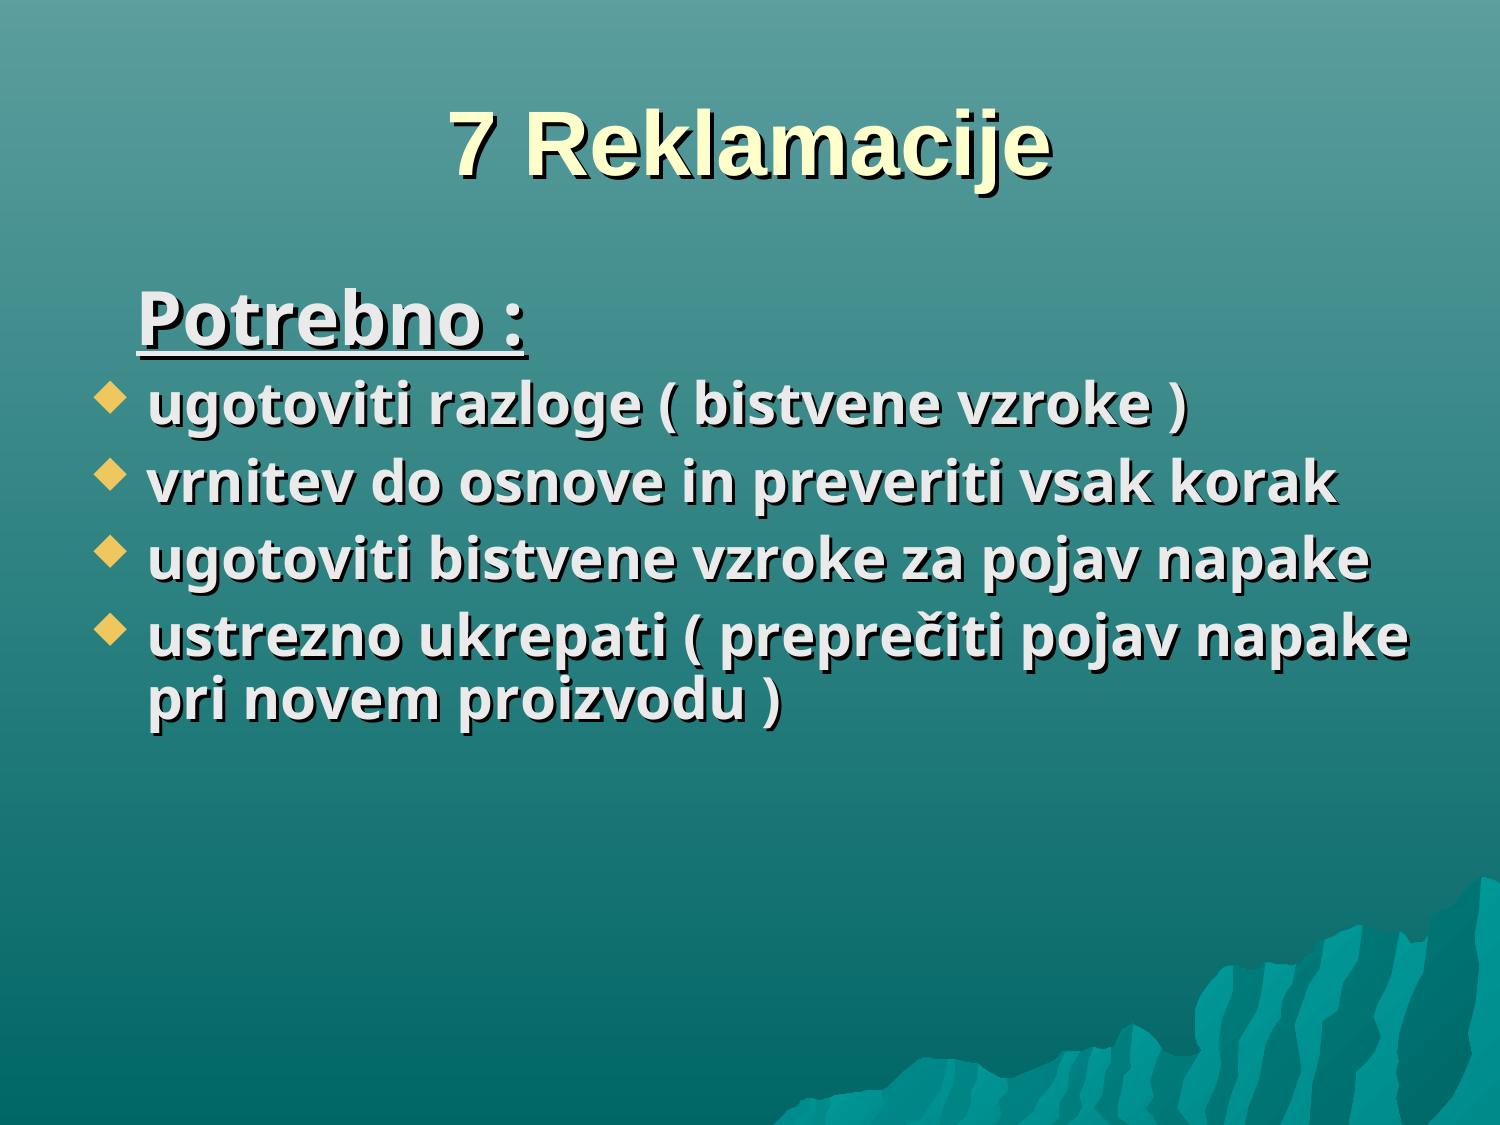

7 Reklamacije
# Potrebno :
ugotoviti razloge ( bistvene vzroke )
vrnitev do osnove in preveriti vsak korak
ugotoviti bistvene vzroke za pojav napake
ustrezno ukrepati ( preprečiti pojav napake pri novem proizvodu )